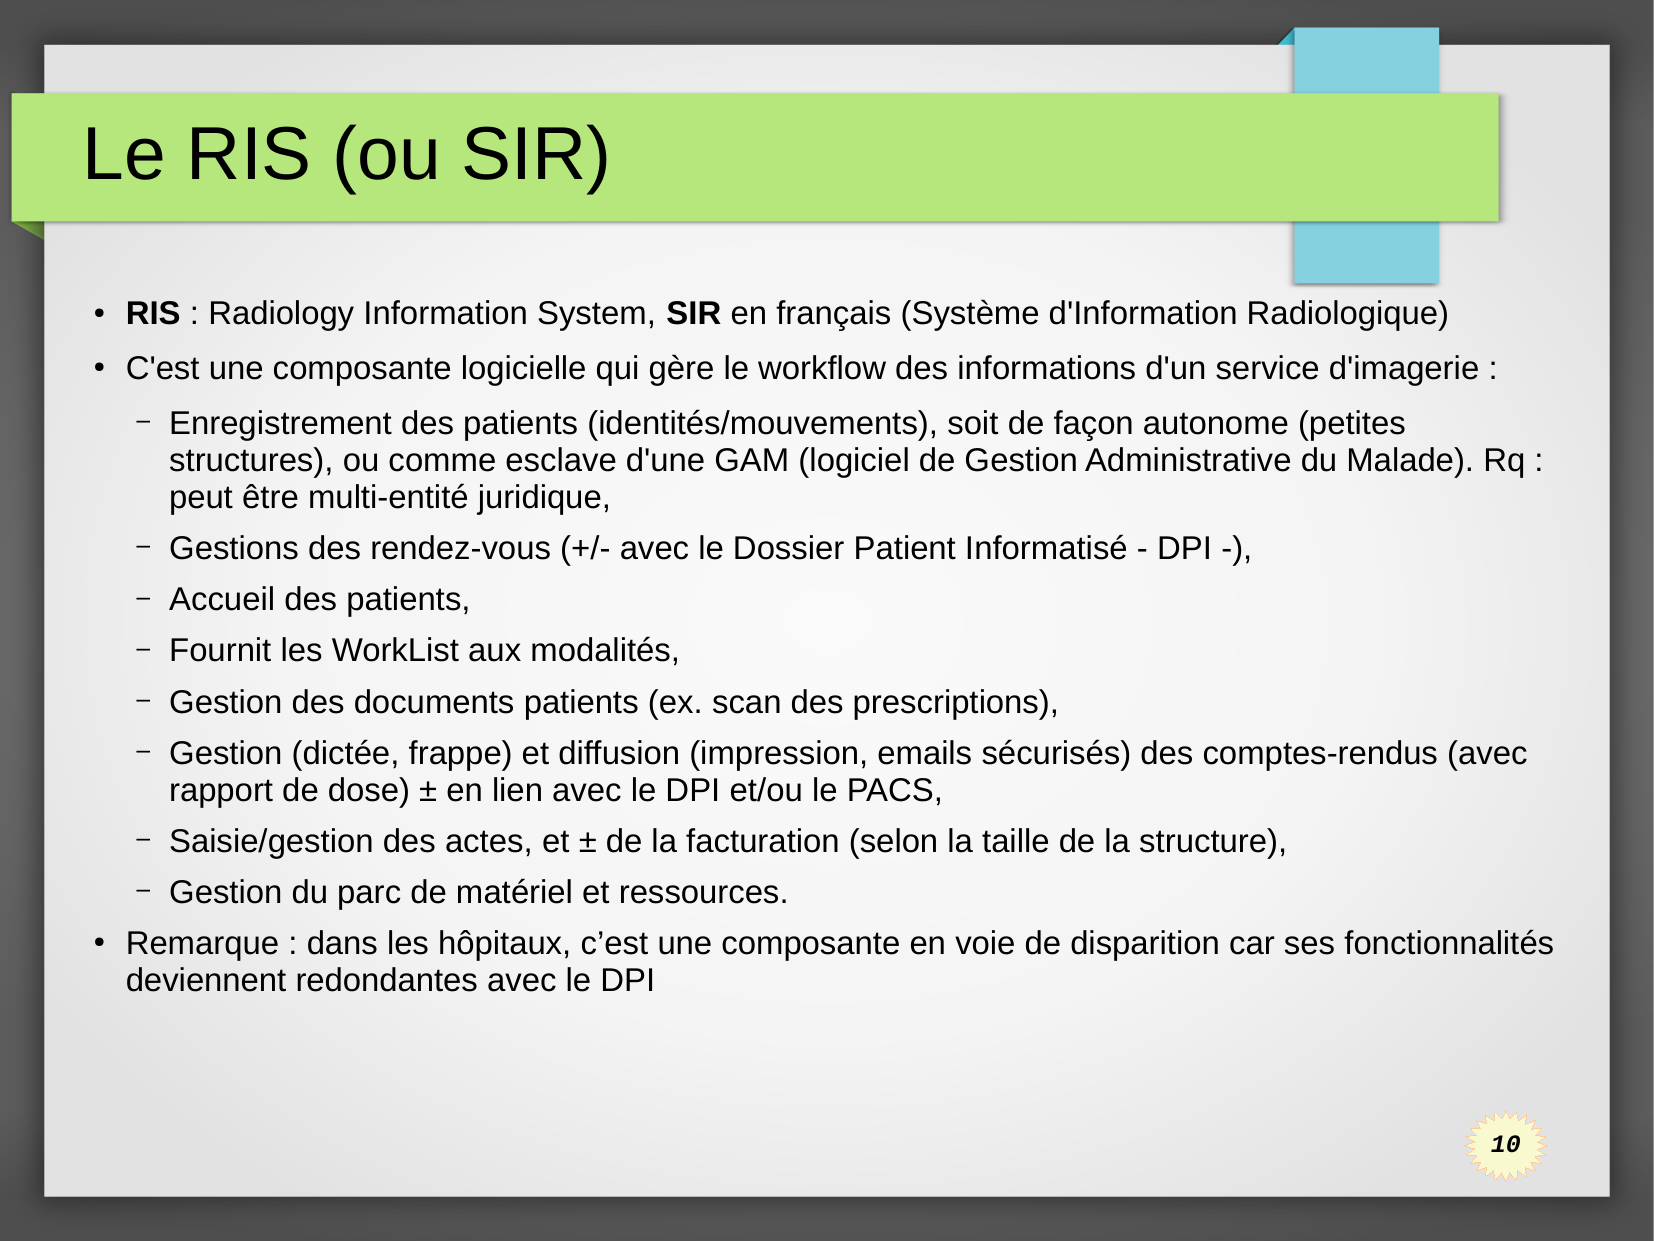

# Le RIS (ou SIR)
RIS : Radiology Information System, SIR en français (Système d'Information Radiologique)
C'est une composante logicielle qui gère le workflow des informations d'un service d'imagerie :
Enregistrement des patients (identités/mouvements), soit de façon autonome (petites structures), ou comme esclave d'une GAM (logiciel de Gestion Administrative du Malade). Rq : peut être multi-entité juridique,
Gestions des rendez-vous (+/- avec le Dossier Patient Informatisé - DPI -),
Accueil des patients,
Fournit les WorkList aux modalités,
Gestion des documents patients (ex. scan des prescriptions),
Gestion (dictée, frappe) et diffusion (impression, emails sécurisés) des comptes-rendus (avec rapport de dose) ± en lien avec le DPI et/ou le PACS,
Saisie/gestion des actes, et ± de la facturation (selon la taille de la structure),
Gestion du parc de matériel et ressources.
Remarque : dans les hôpitaux, c’est une composante en voie de disparition car ses fonctionnalités deviennent redondantes avec le DPI